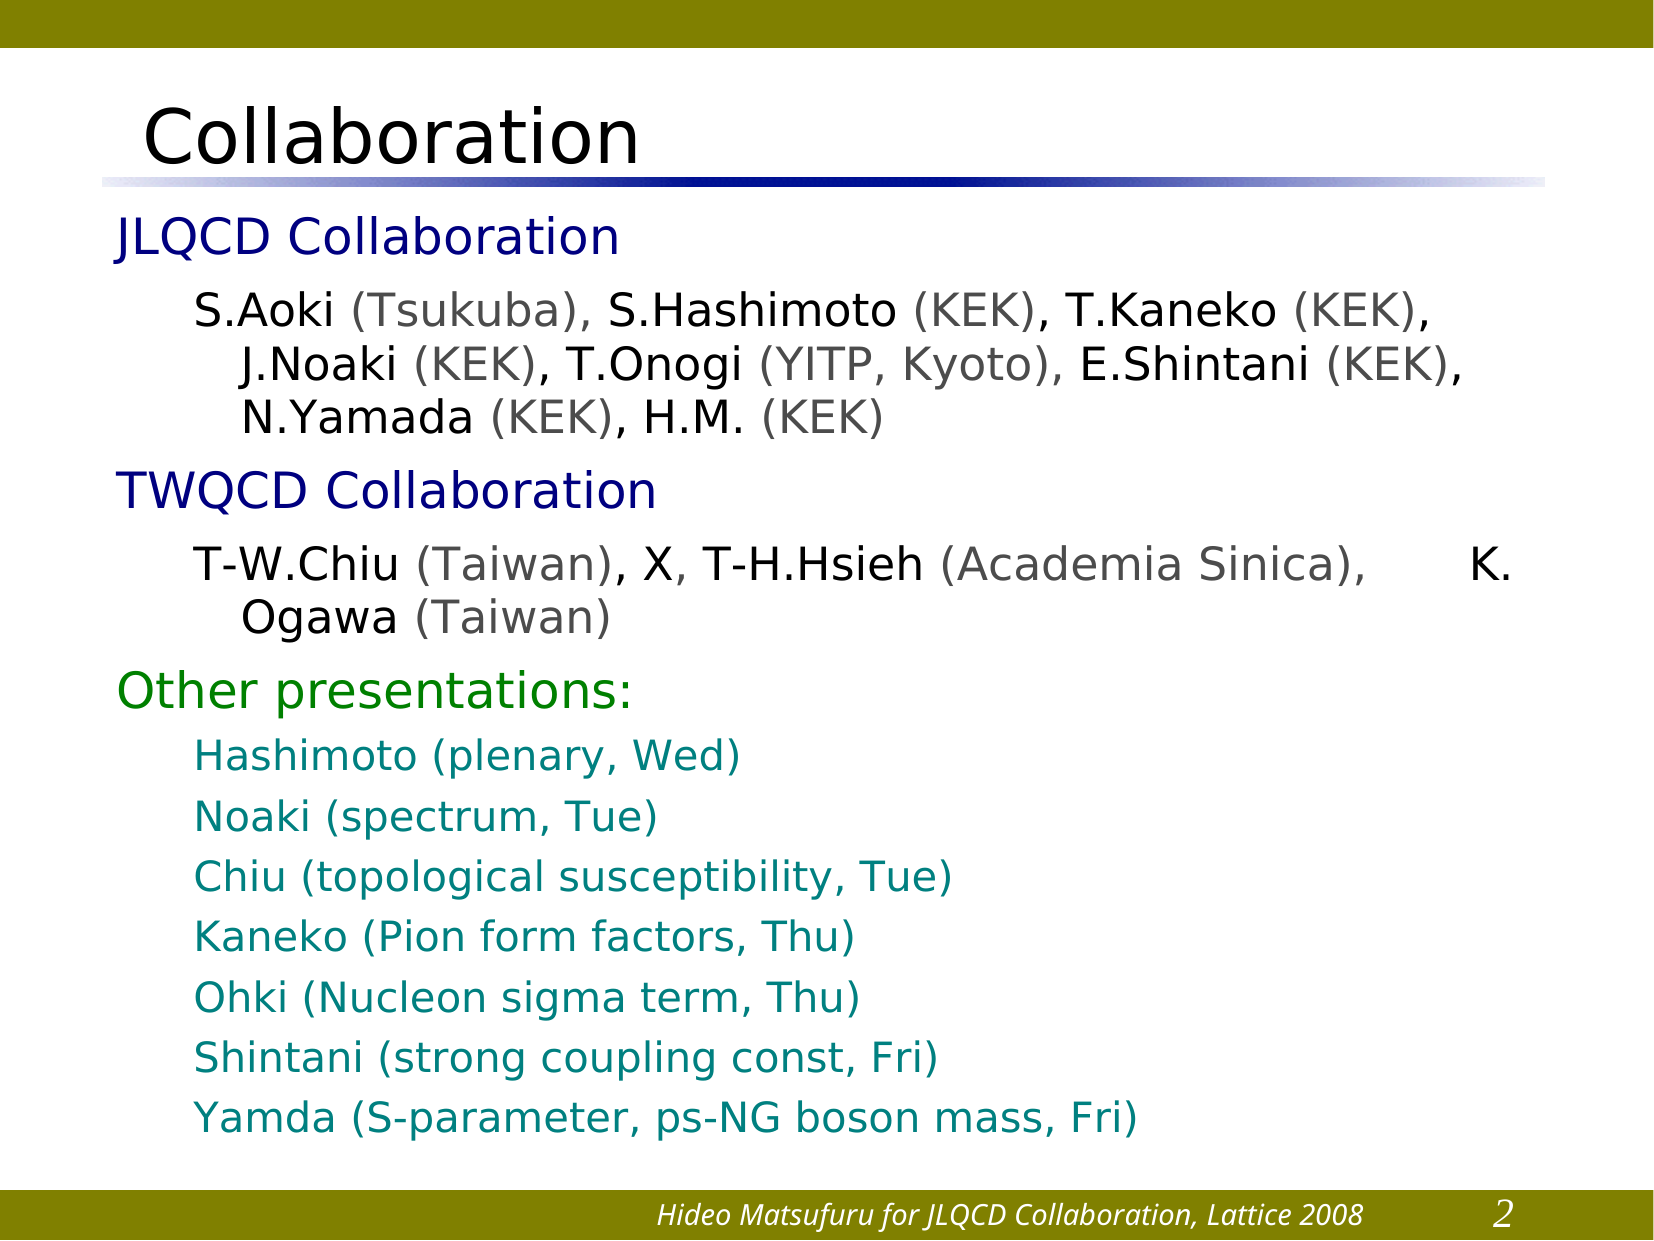

# Collaboration
JLQCD Collaboration
S.Aoki (Tsukuba), S.Hashimoto (KEK), T.Kaneko (KEK), J.Noaki (KEK), T.Onogi (YITP, Kyoto), E.Shintani (KEK), N.Yamada (KEK), H.M. (KEK)
TWQCD Collaboration
T-W.Chiu (Taiwan), X, T-H.Hsieh (Academia Sinica), K. Ogawa (Taiwan)
Other presentations:
Hashimoto (plenary, Wed)
Noaki (spectrum, Tue)
Chiu (topological susceptibility, Tue)
Kaneko (Pion form factors, Thu)
Ohki (Nucleon sigma term, Thu)
Shintani (strong coupling const, Fri)
Yamda (S-parameter, ps-NG boson mass, Fri)